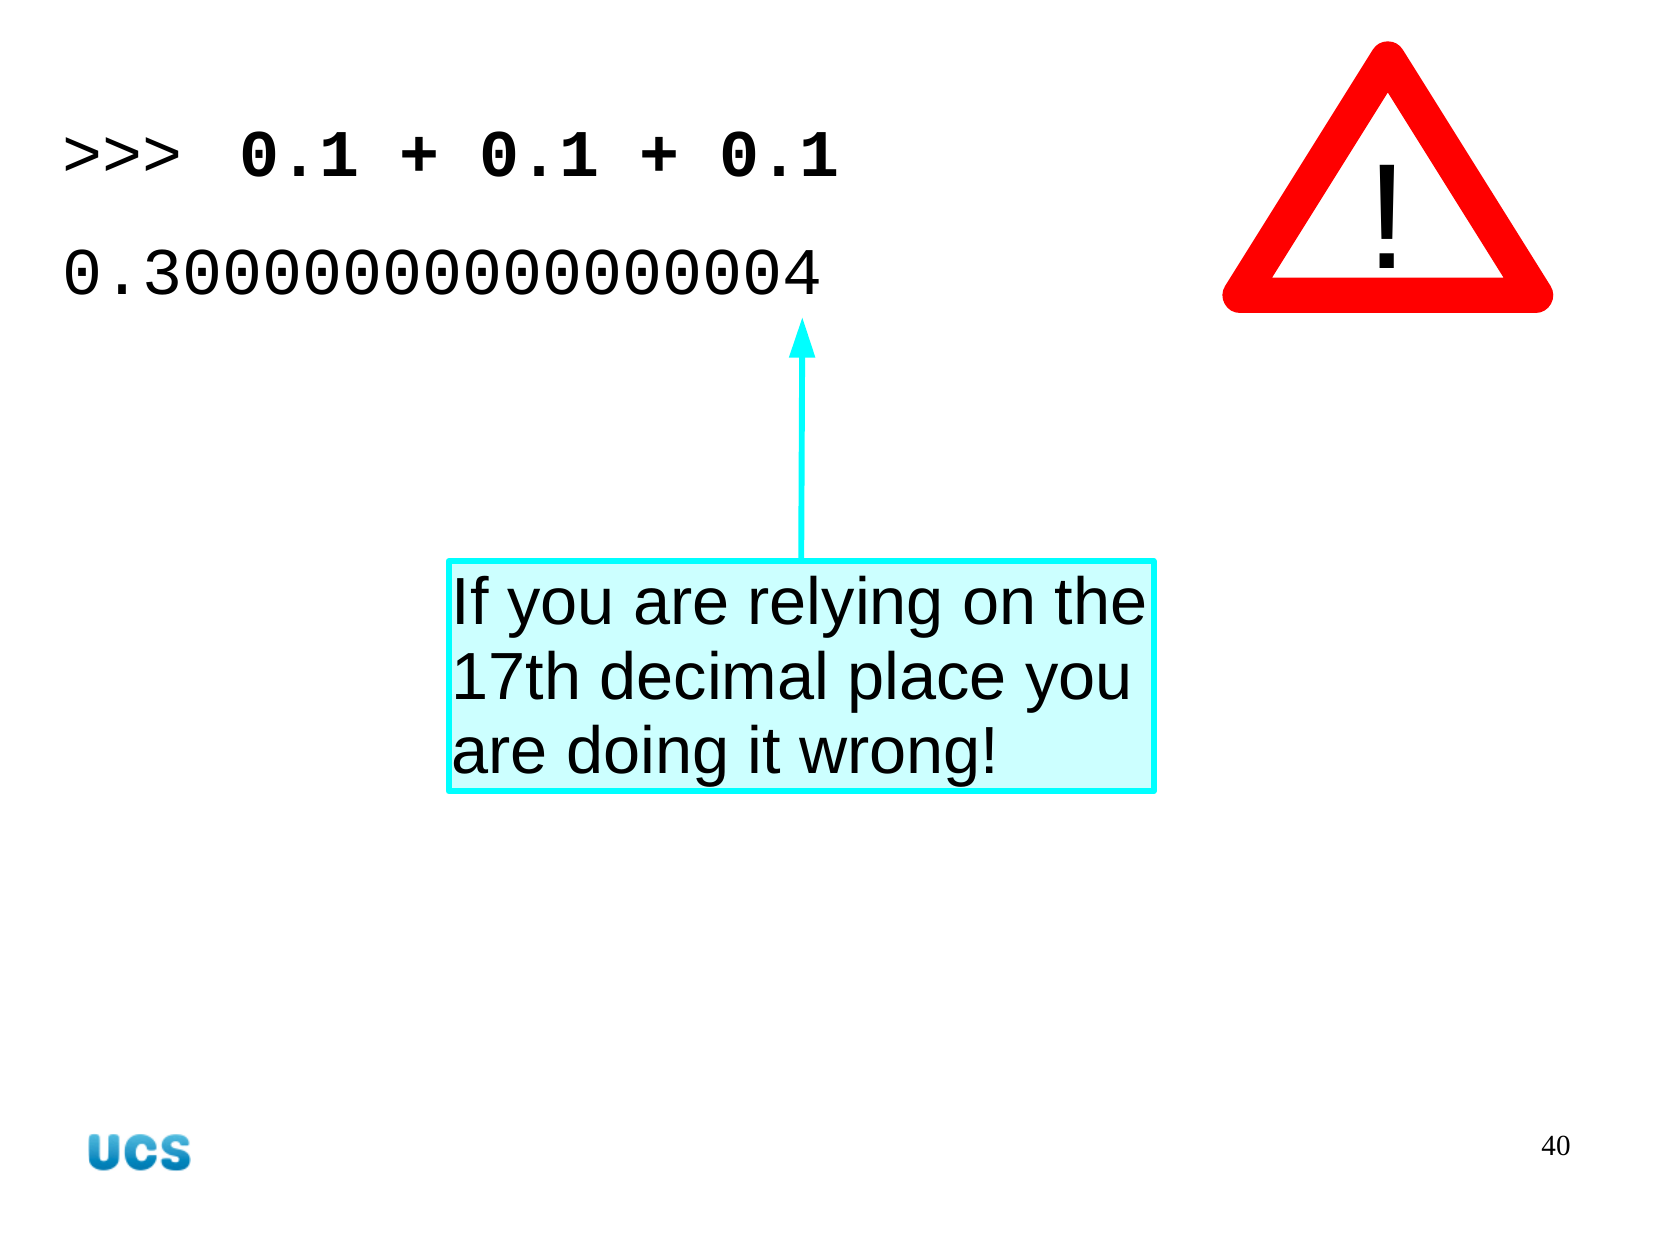

!
>>>
0.1 + 0.1 + 0.1
0.30000000000000004
If you are relying on the
17th decimal place you
are doing it wrong!
40